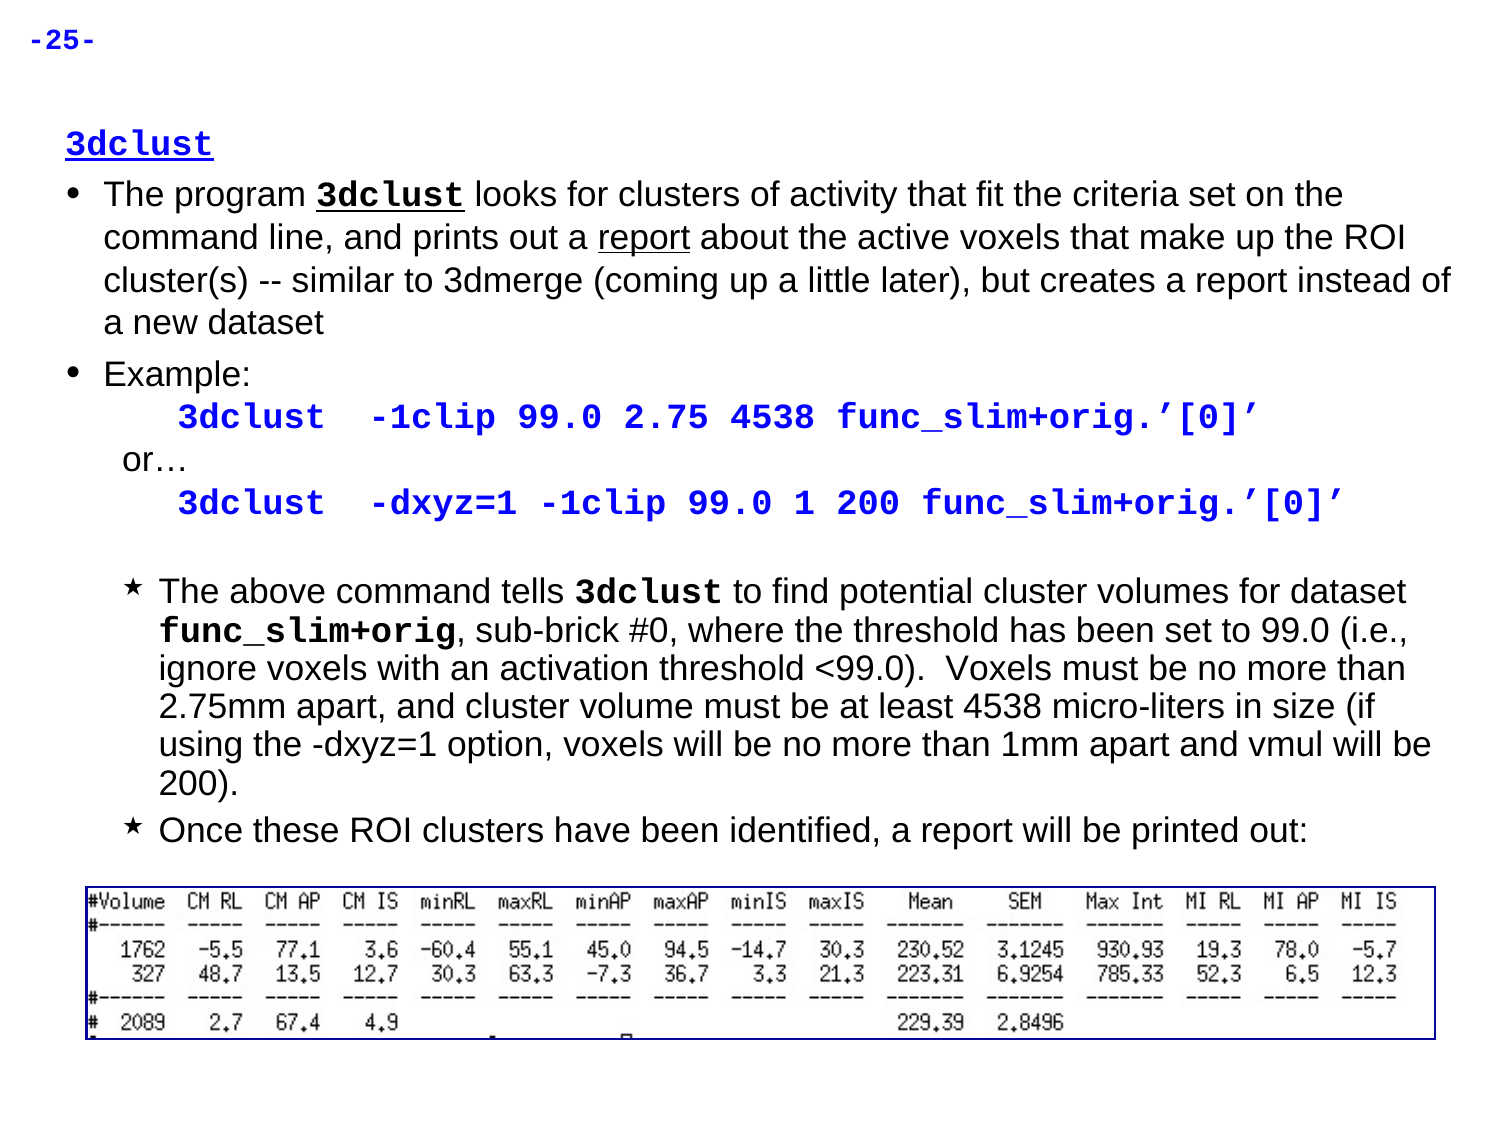

# 3dclust
The program 3dclust looks for clusters of activity that fit the criteria set on the command line, and prints out a report about the active voxels that make up the ROI cluster(s) -- similar to 3dmerge (coming up a little later), but creates a report instead of a new dataset
Example:
3dclust -1clip 99.0 2.75 4538 func_slim+orig.’[0]’
or…
3dclust -dxyz=1 -1clip 99.0 1 200 func_slim+orig.’[0]’
The above command tells 3dclust to find potential cluster volumes for dataset func_slim+orig, sub-brick #0, where the threshold has been set to 99.0 (i.e., ignore voxels with an activation threshold <99.0). Voxels must be no more than 2.75mm apart, and cluster volume must be at least 4538 micro-liters in size (if using the -dxyz=1 option, voxels will be no more than 1mm apart and vmul will be 200).
Once these ROI clusters have been identified, a report will be printed out: